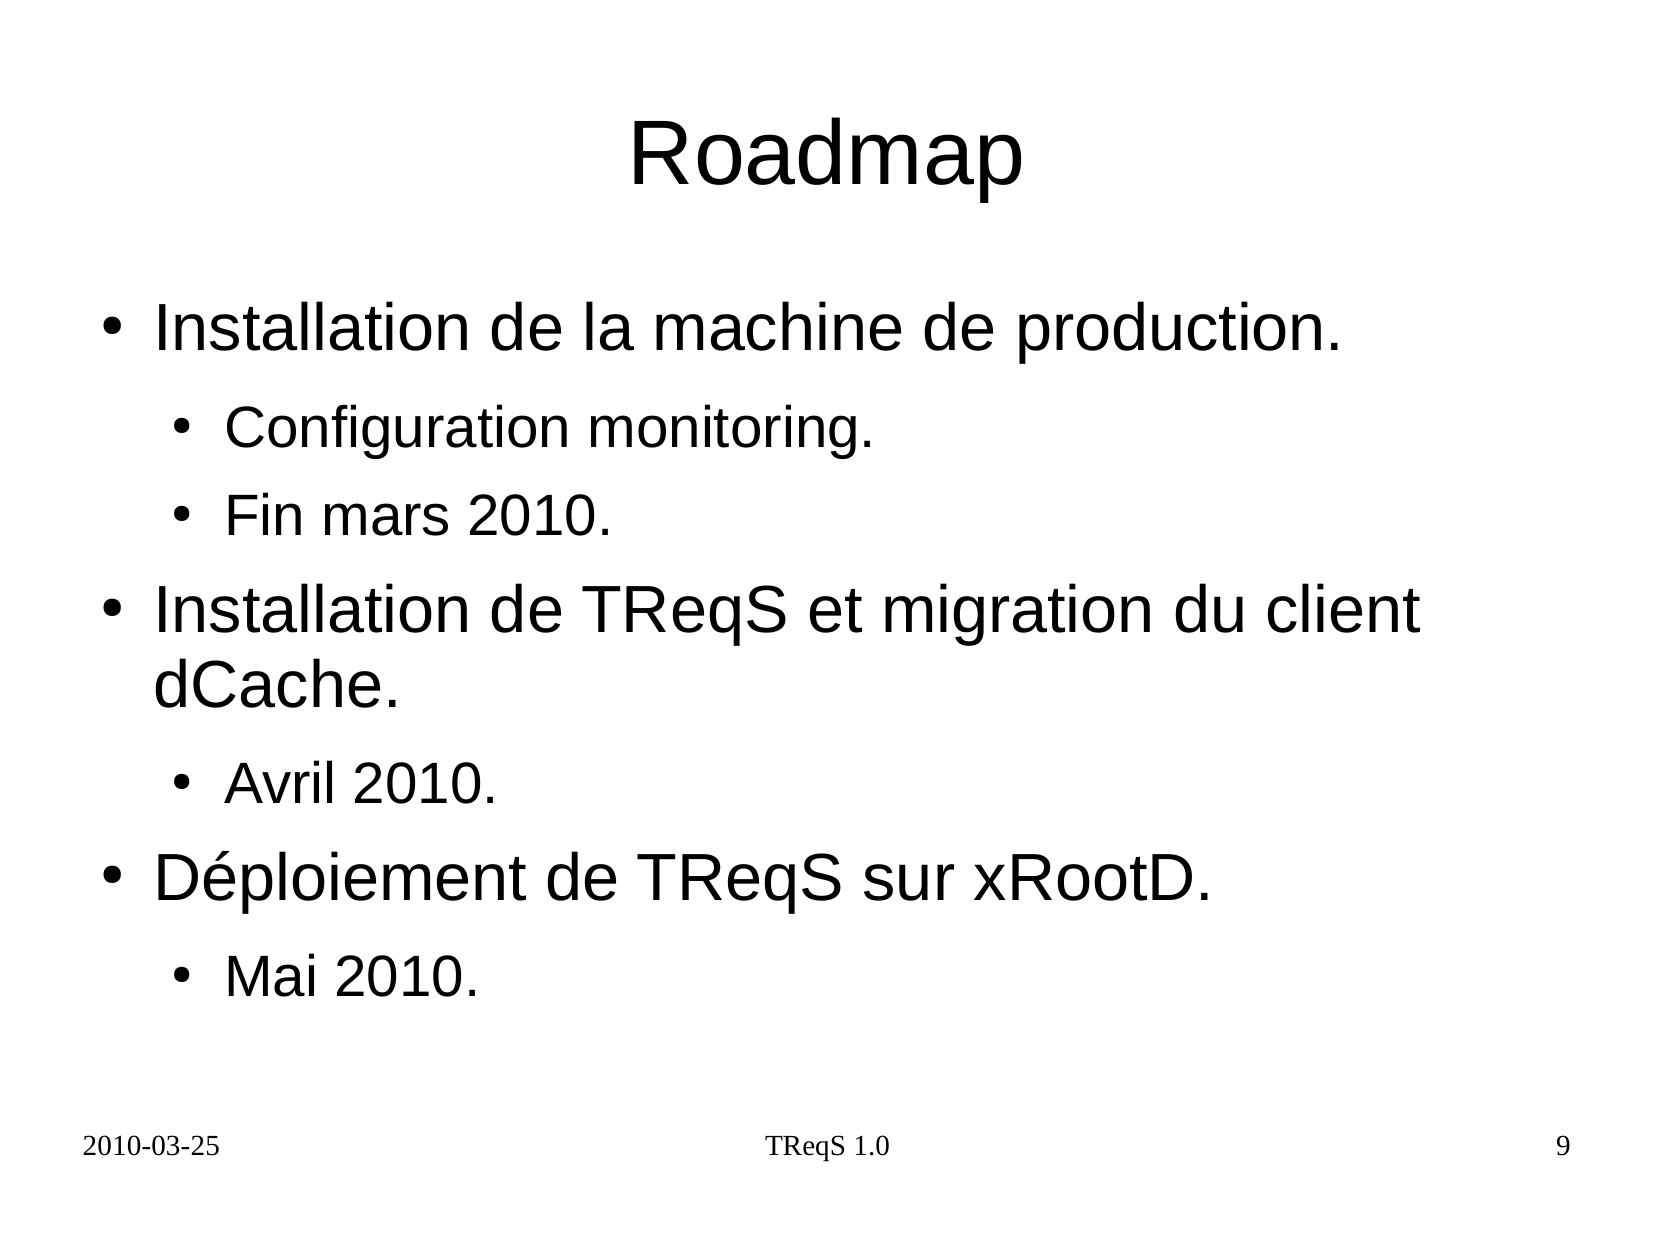

# Roadmap
Installation de la machine de production.
Configuration monitoring.
Fin mars 2010.
Installation de TReqS et migration du client dCache.
Avril 2010.
Déploiement de TReqS sur xRootD.
Mai 2010.
2010-03-25
TReqS 1.0
9